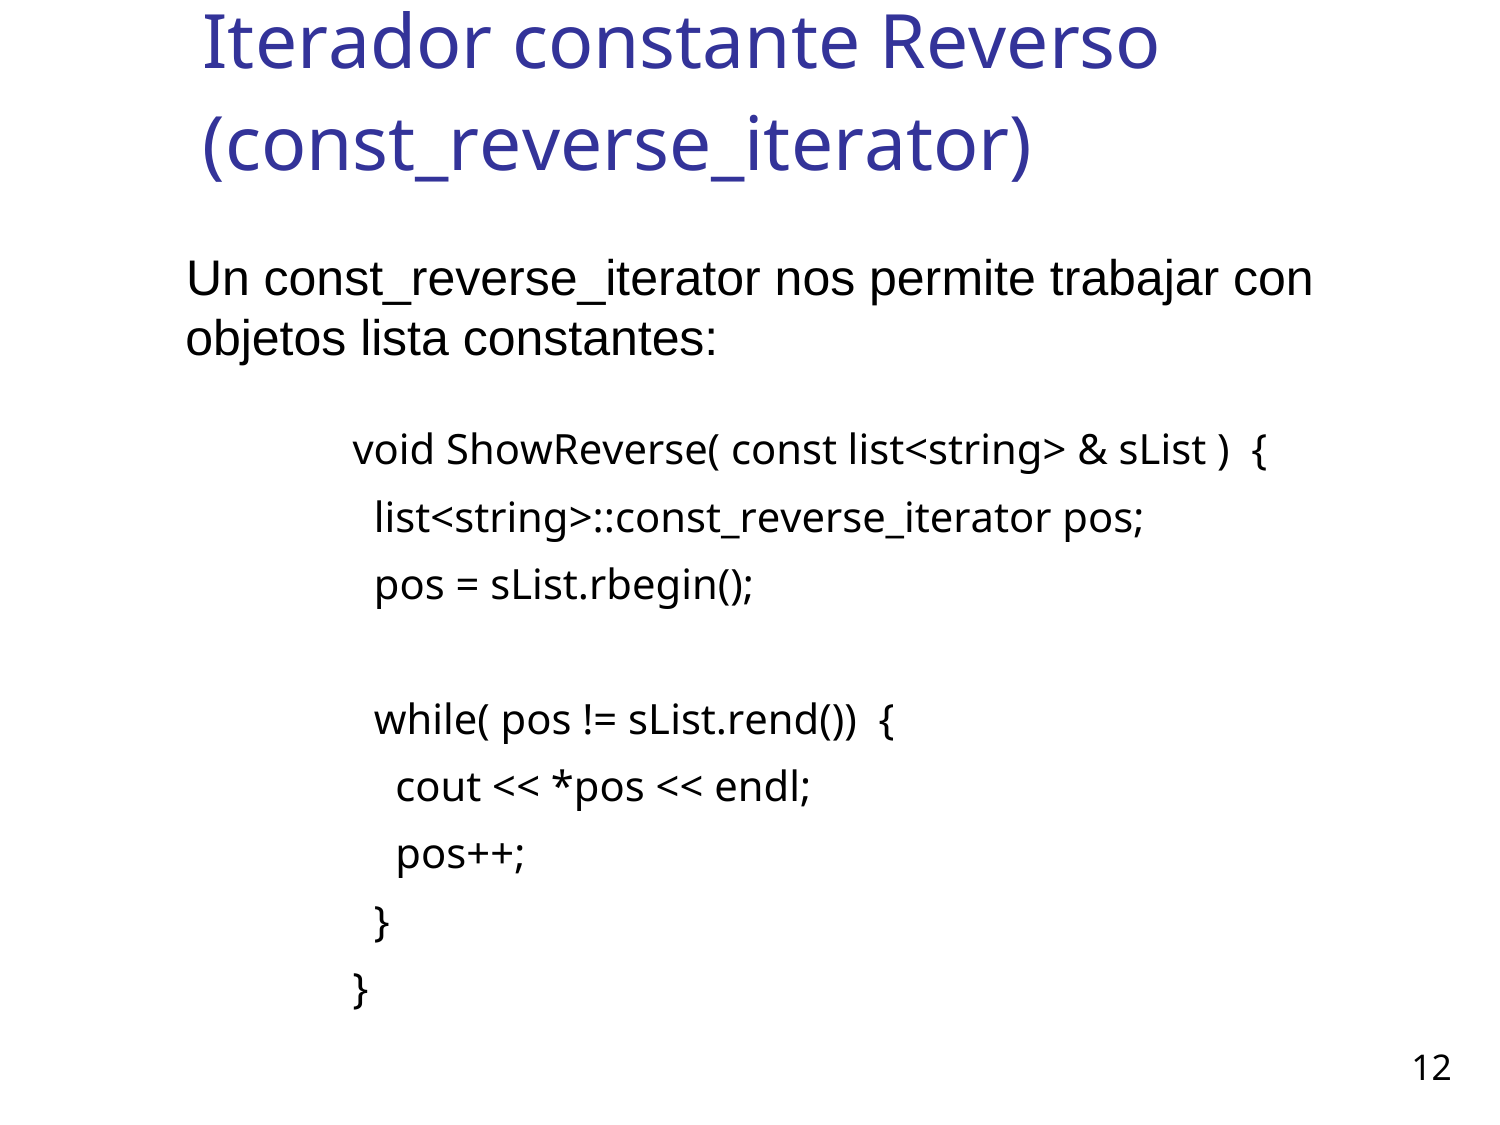

# Iterador constante Reverso (const_reverse_iterator)‏
Un const_reverse_iterator nos permite trabajar con objetos lista constantes:
void ShowReverse( const list<string> & sList )‏ {
 list<string>::const_reverse_iterator pos;
 pos = sList.rbegin();
 while( pos != sList.rend())‏ {
 cout << *pos << endl;
 pos++;
 }
}
12